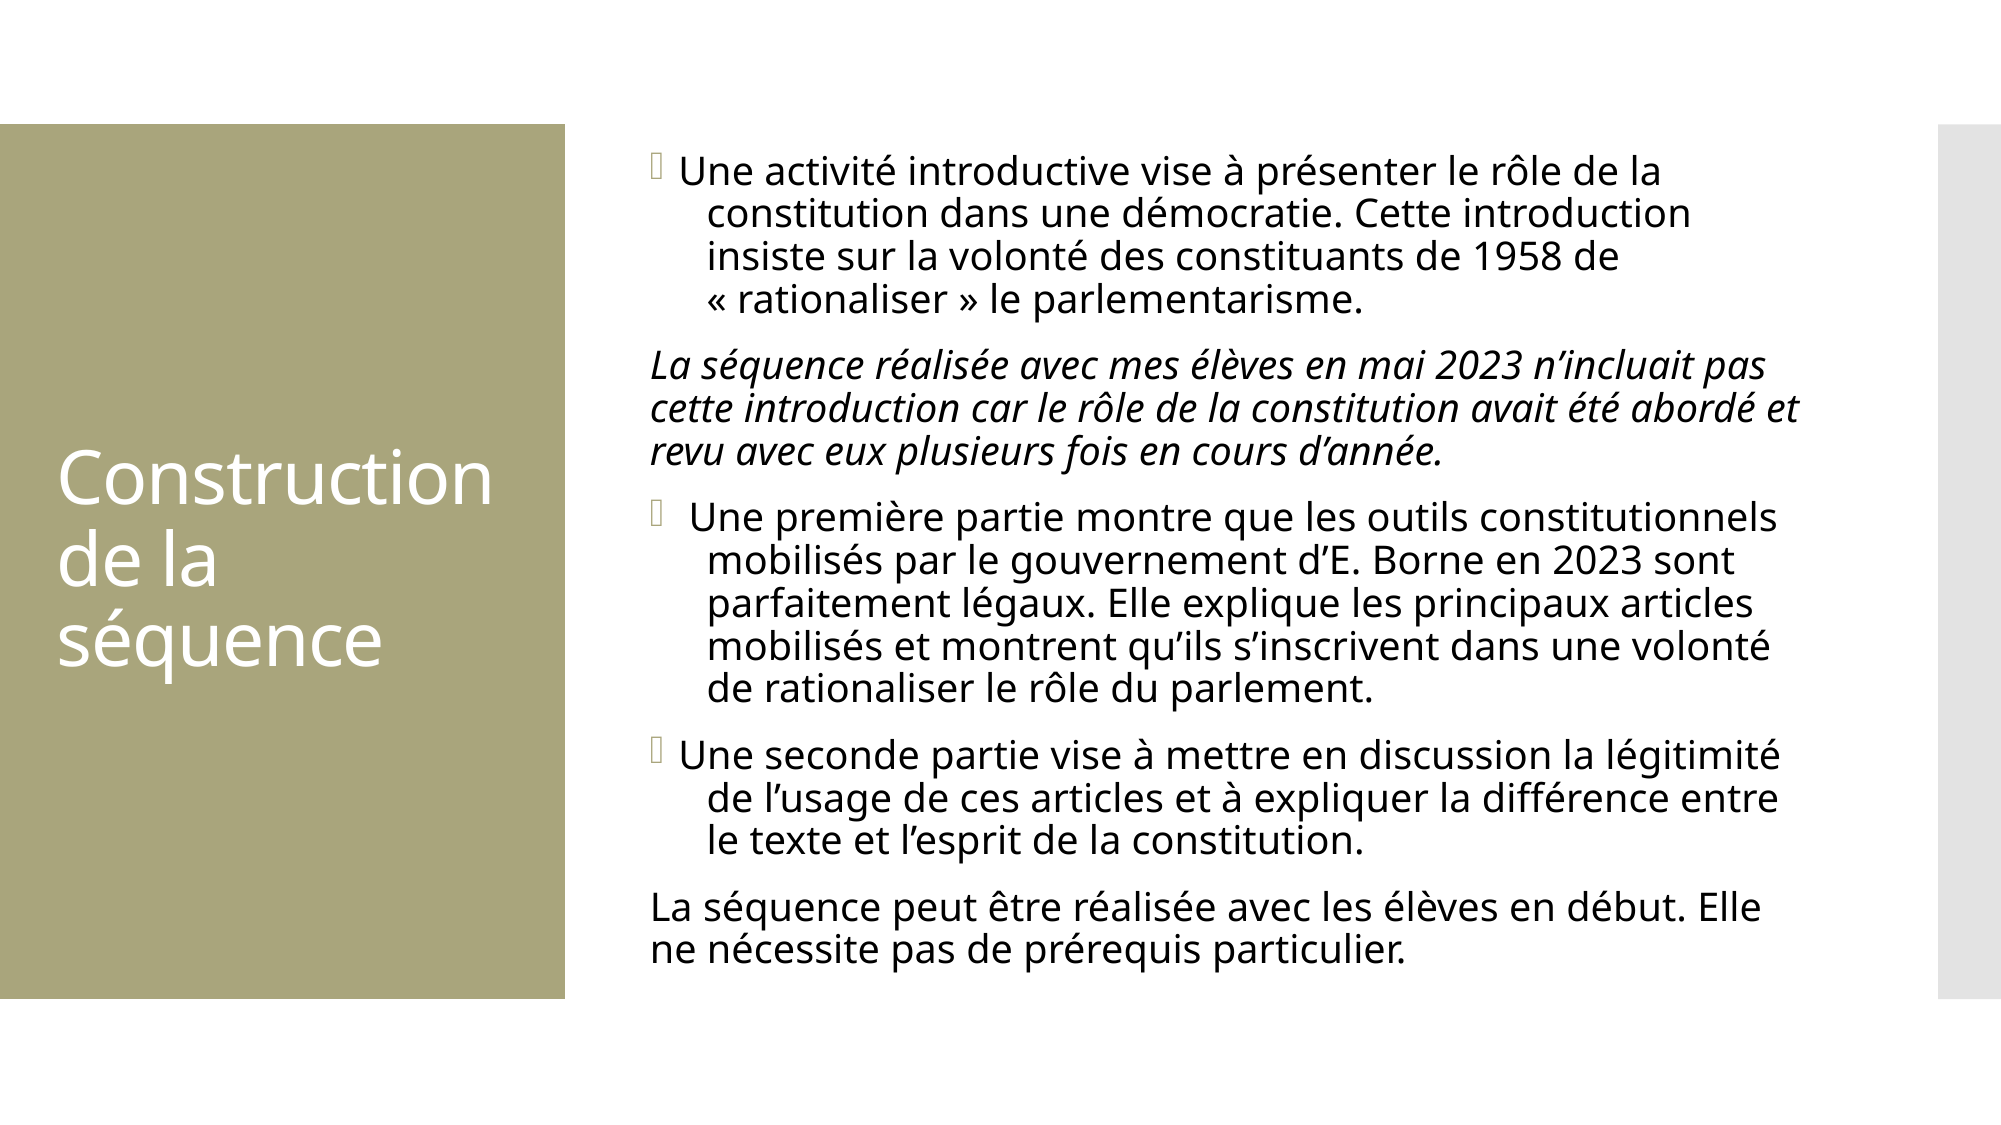

Une activité introductive vise à présenter le rôle de la constitution dans une démocratie. Cette introduction insiste sur la volonté des constituants de 1958 de « rationaliser » le parlementarisme.
La séquence réalisée avec mes élèves en mai 2023 n’incluait pas cette introduction car le rôle de la constitution avait été abordé et revu avec eux plusieurs fois en cours d’année.
 Une première partie montre que les outils constitutionnels mobilisés par le gouvernement d’E. Borne en 2023 sont parfaitement légaux. Elle explique les principaux articles mobilisés et montrent qu’ils s’inscrivent dans une volonté de rationaliser le rôle du parlement.
Une seconde partie vise à mettre en discussion la légitimité de l’usage de ces articles et à expliquer la différence entre le texte et l’esprit de la constitution.
La séquence peut être réalisée avec les élèves en début. Elle ne nécessite pas de prérequis particulier.
# Construction de la séquence